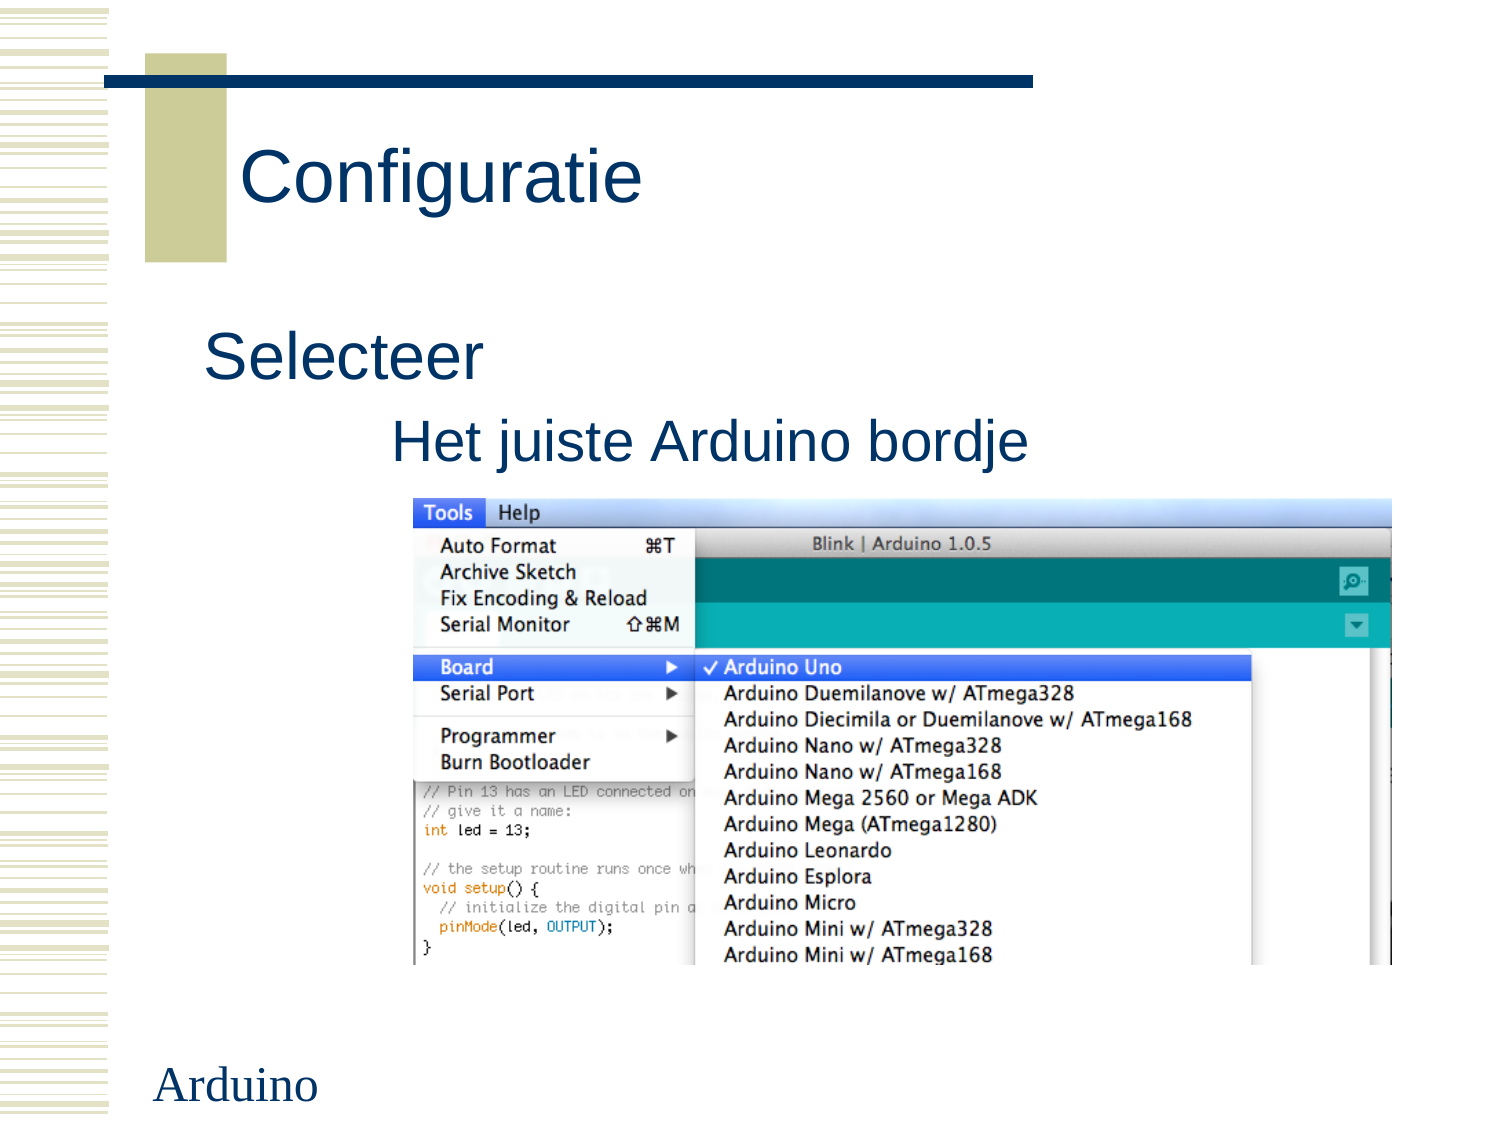

# Configuratie
Selecteer
Het juiste Arduino bordje
Arduino